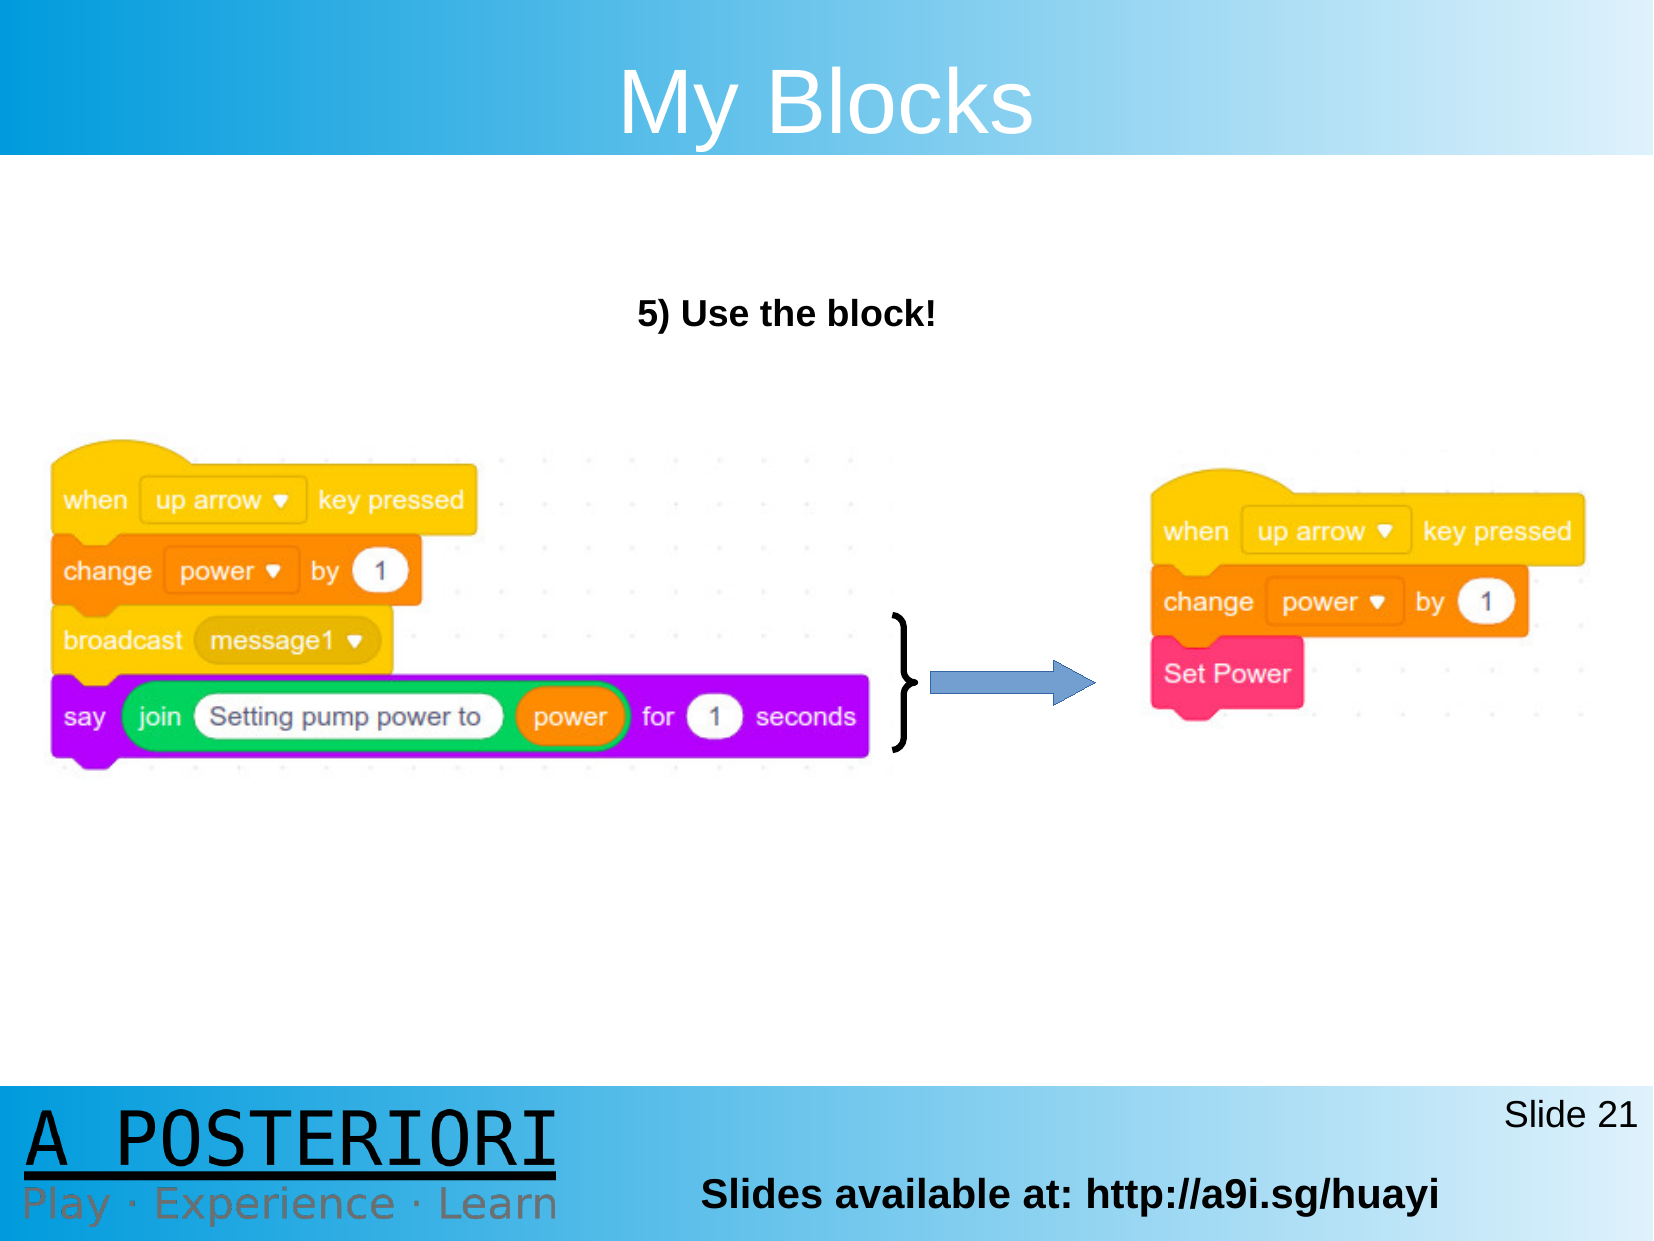

# My Blocks
5) Use the block!